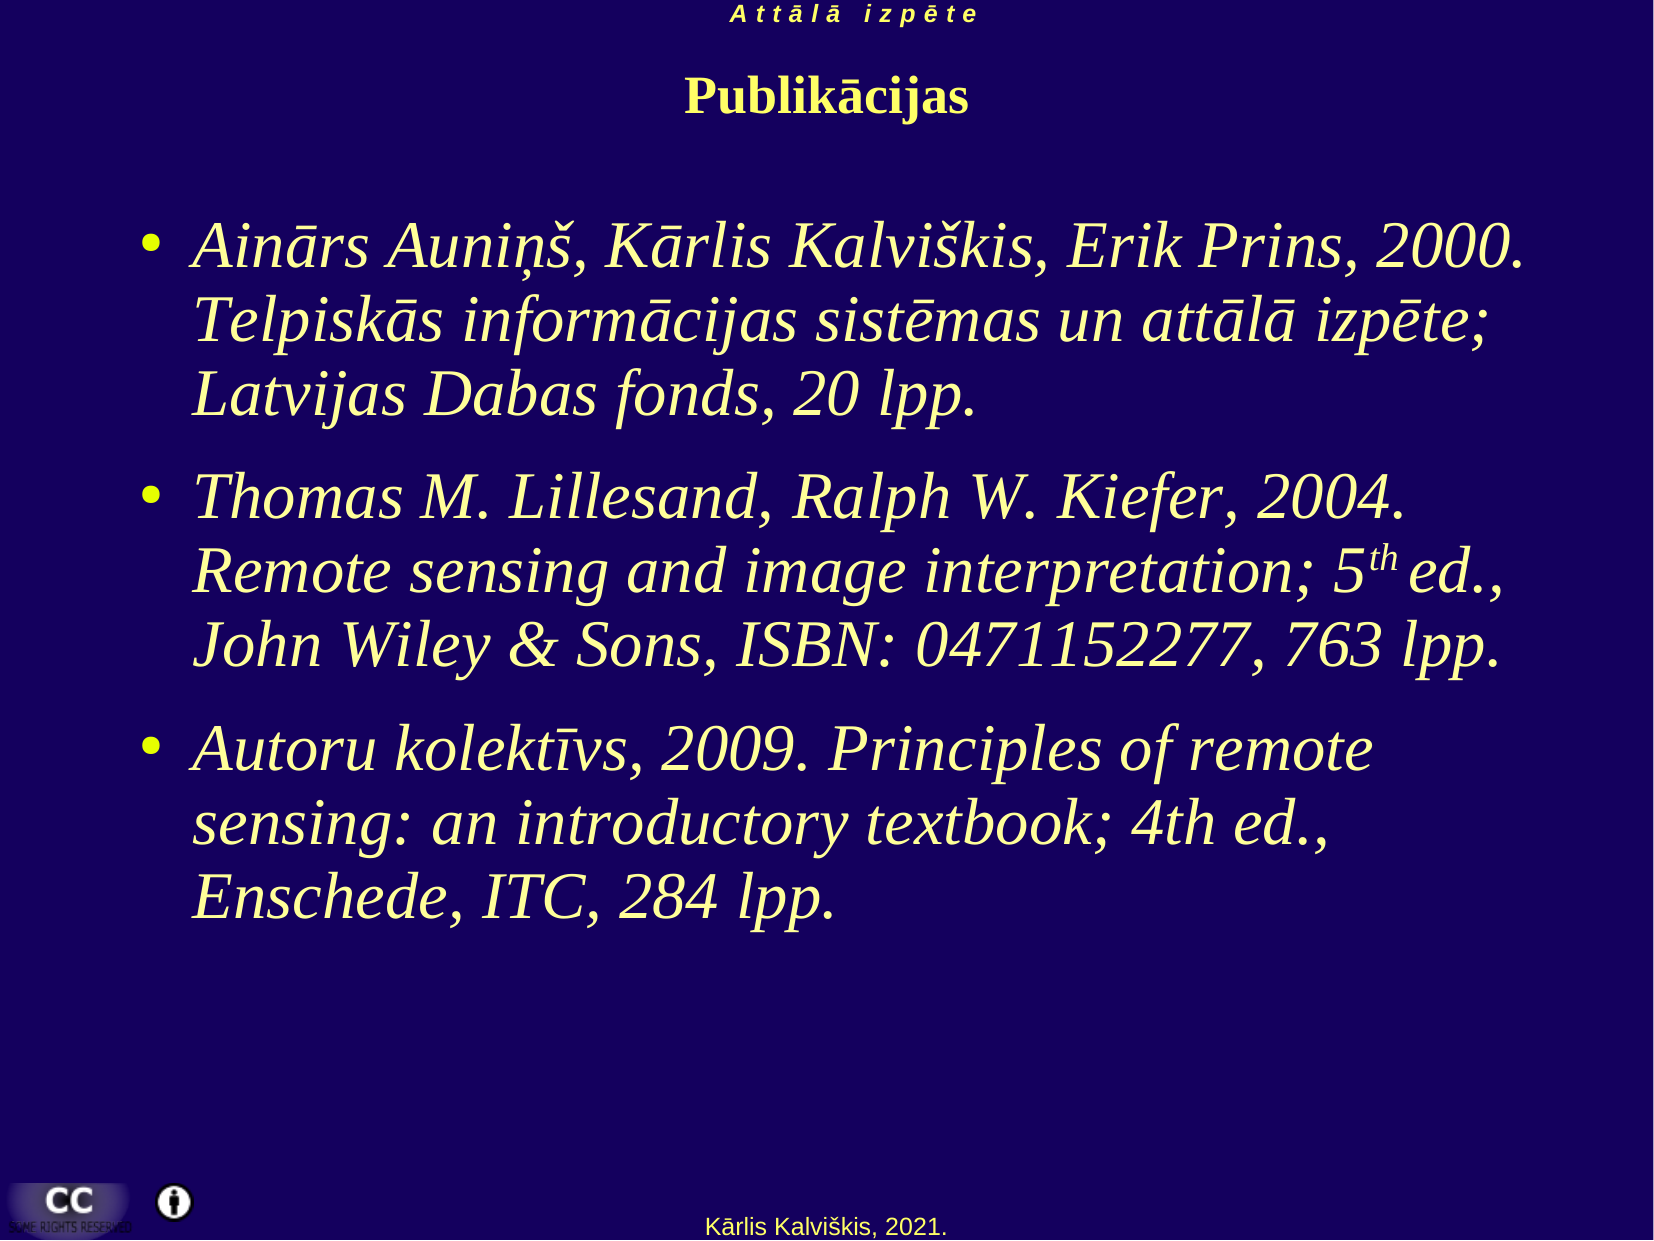

# Publikācijas
Ainārs Auniņš, Kārlis Kalviškis, Erik Prins, 2000. Telpiskās informācijas sistēmas un attālā izpēte; Latvijas Dabas fonds, 20 lpp.
Thomas M. Lillesand, Ralph W. Kiefer, 2004. Remote sensing and image interpretation; 5th ed., John Wiley & Sons, ISBN: 0471152277, 763 lpp.
Autoru kolektīvs, 2009. Principles of remote sensing: an introductory textbook; 4th ed., Enschede, ITC, 284 lpp.